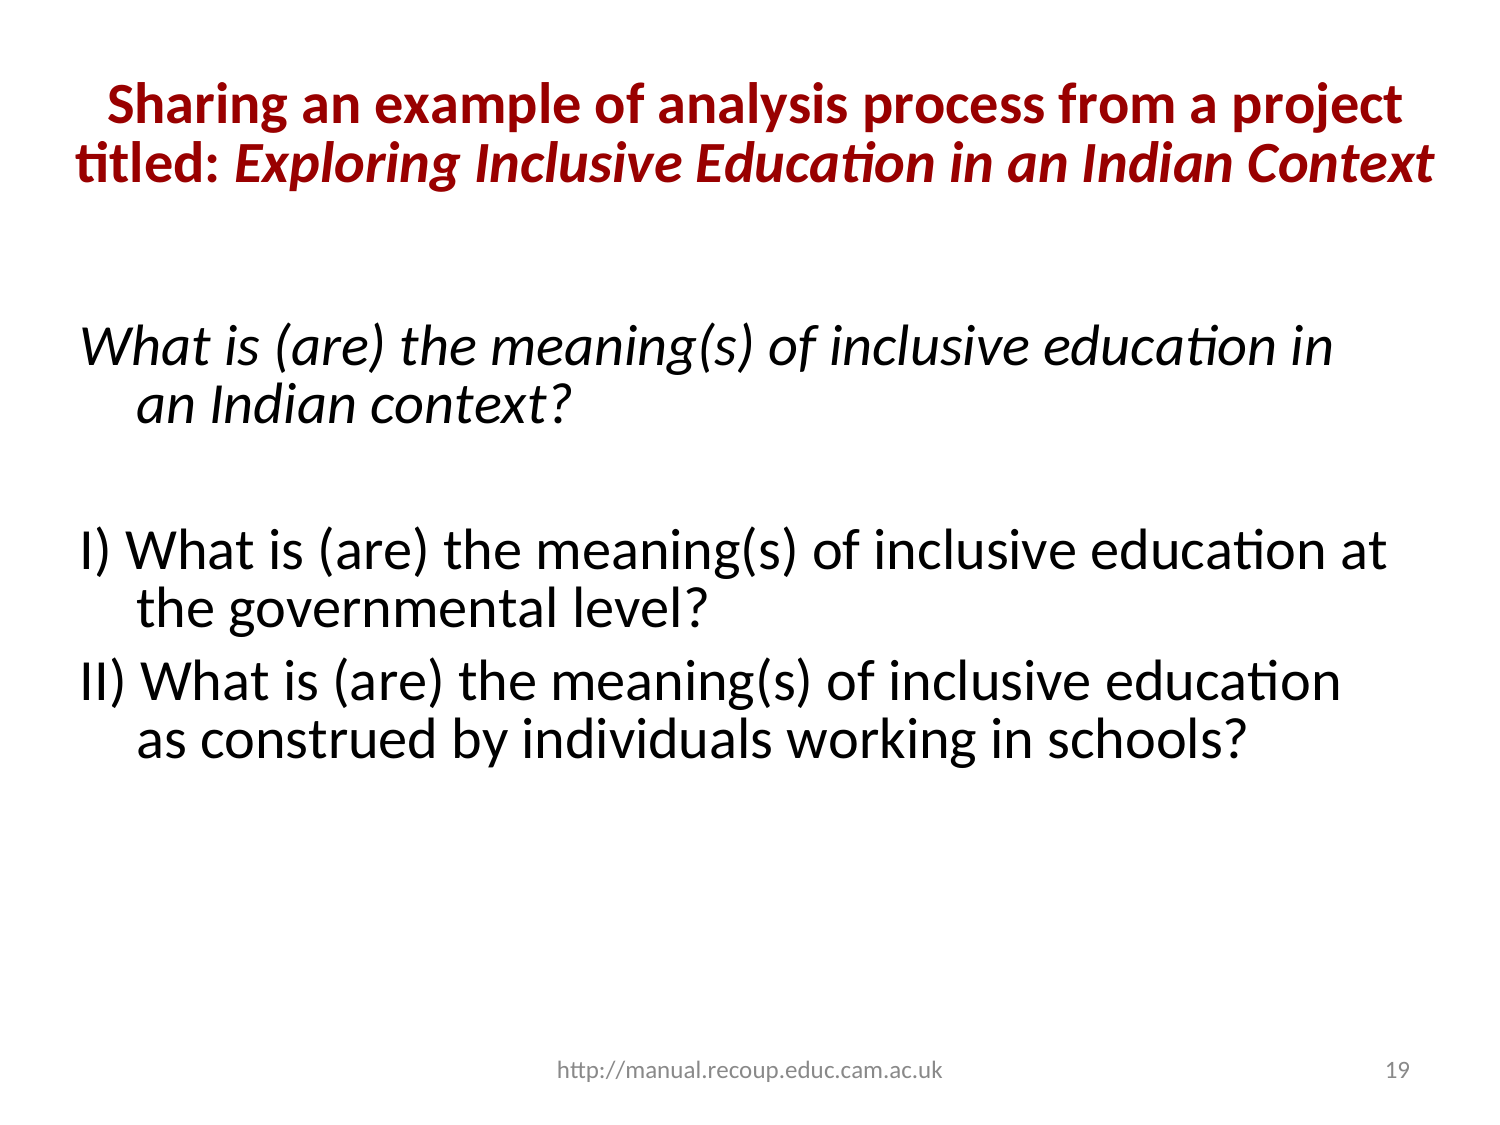

# Sharing an example of analysis process from a project titled: Exploring Inclusive Education in an Indian Context
What is (are) the meaning(s) of inclusive education in an Indian context?
I) What is (are) the meaning(s) of inclusive education at the governmental level?
II) What is (are) the meaning(s) of inclusive education as construed by individuals working in schools?
http://manual.recoup.educ.cam.ac.uk
19